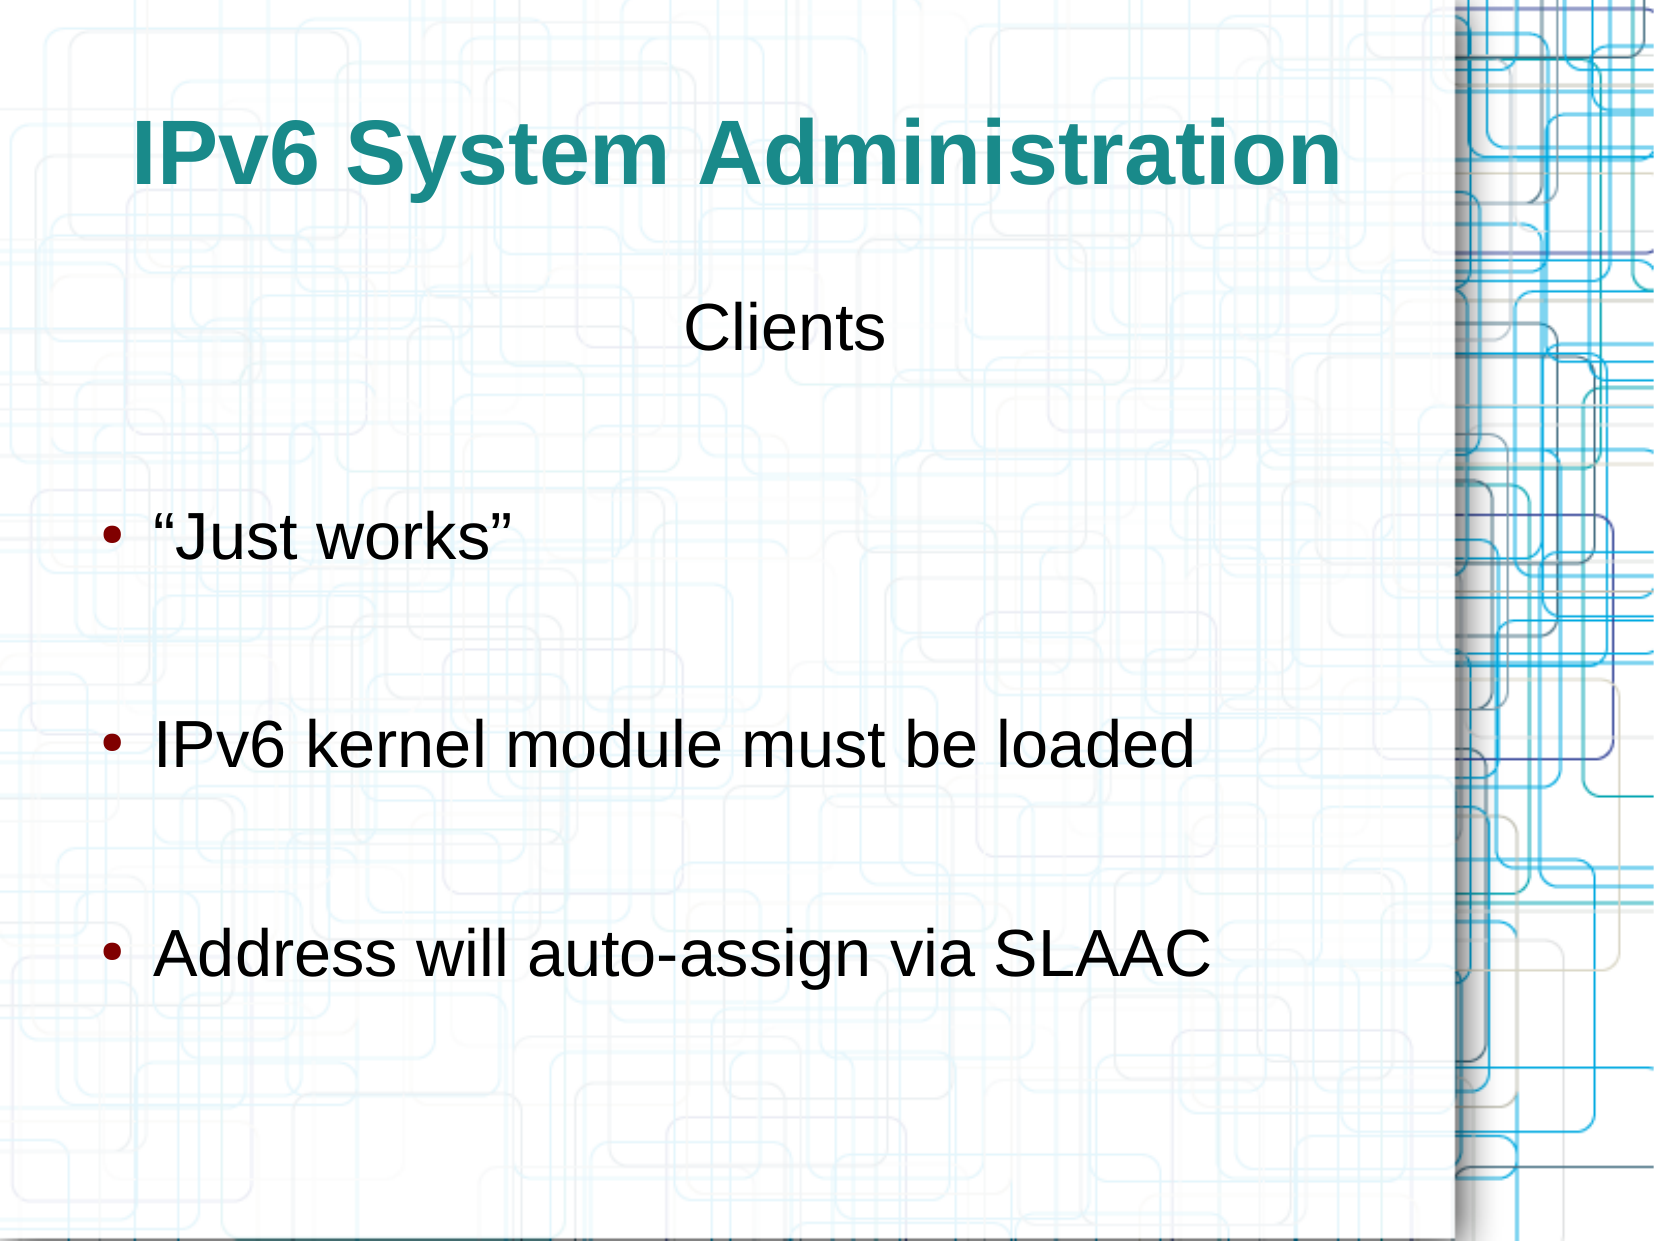

# IPv6 System Administration
Clients
“Just works”
IPv6 kernel module must be loaded
Address will auto-assign via SLAAC